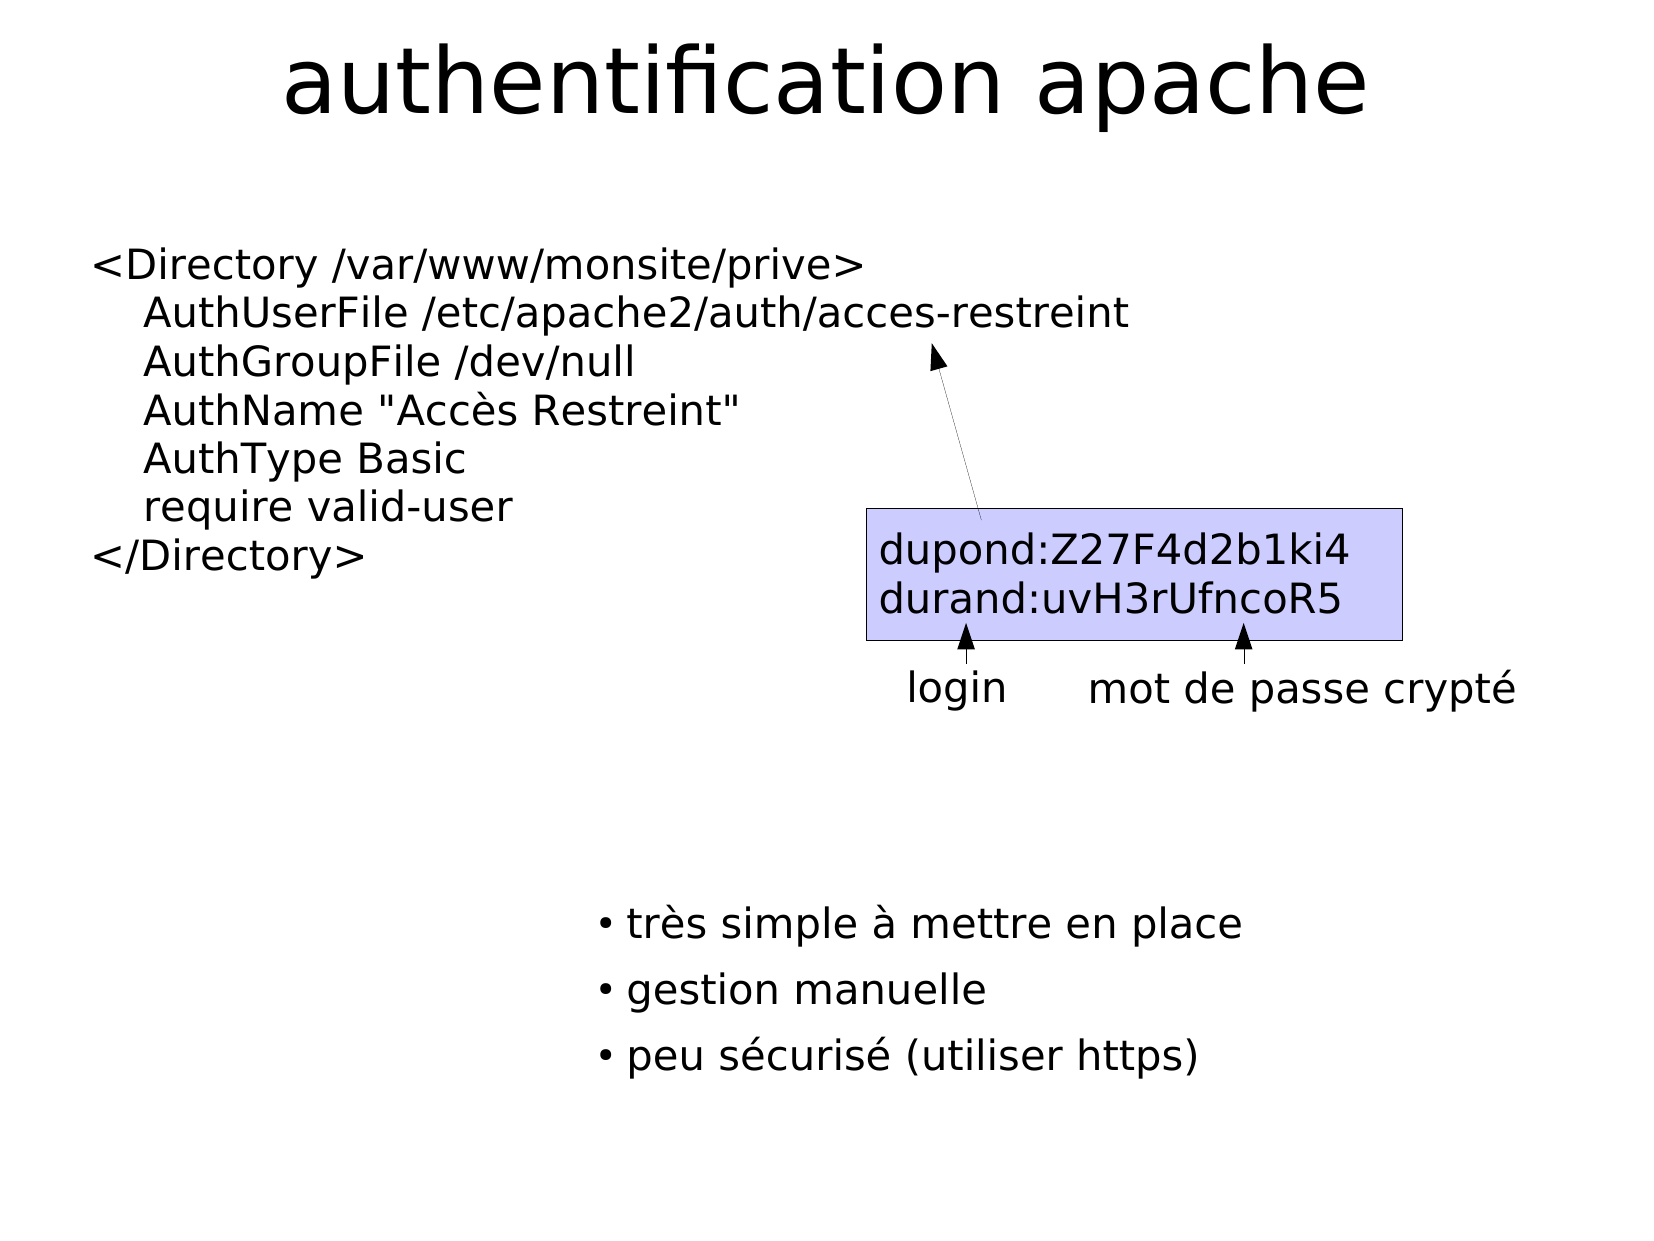

# authentification apache
<Directory /var/www/monsite/prive>
 AuthUserFile /etc/apache2/auth/acces-restreint
 AuthGroupFile /dev/null
 AuthName "Accès Restreint"
 AuthType Basic
 require valid-user
</Directory>
dupond:Z27F4d2b1ki4
durand:uvH3rUfncoR5
login
mot de passe crypté
 très simple à mettre en place
 gestion manuelle
 peu sécurisé (utiliser https)